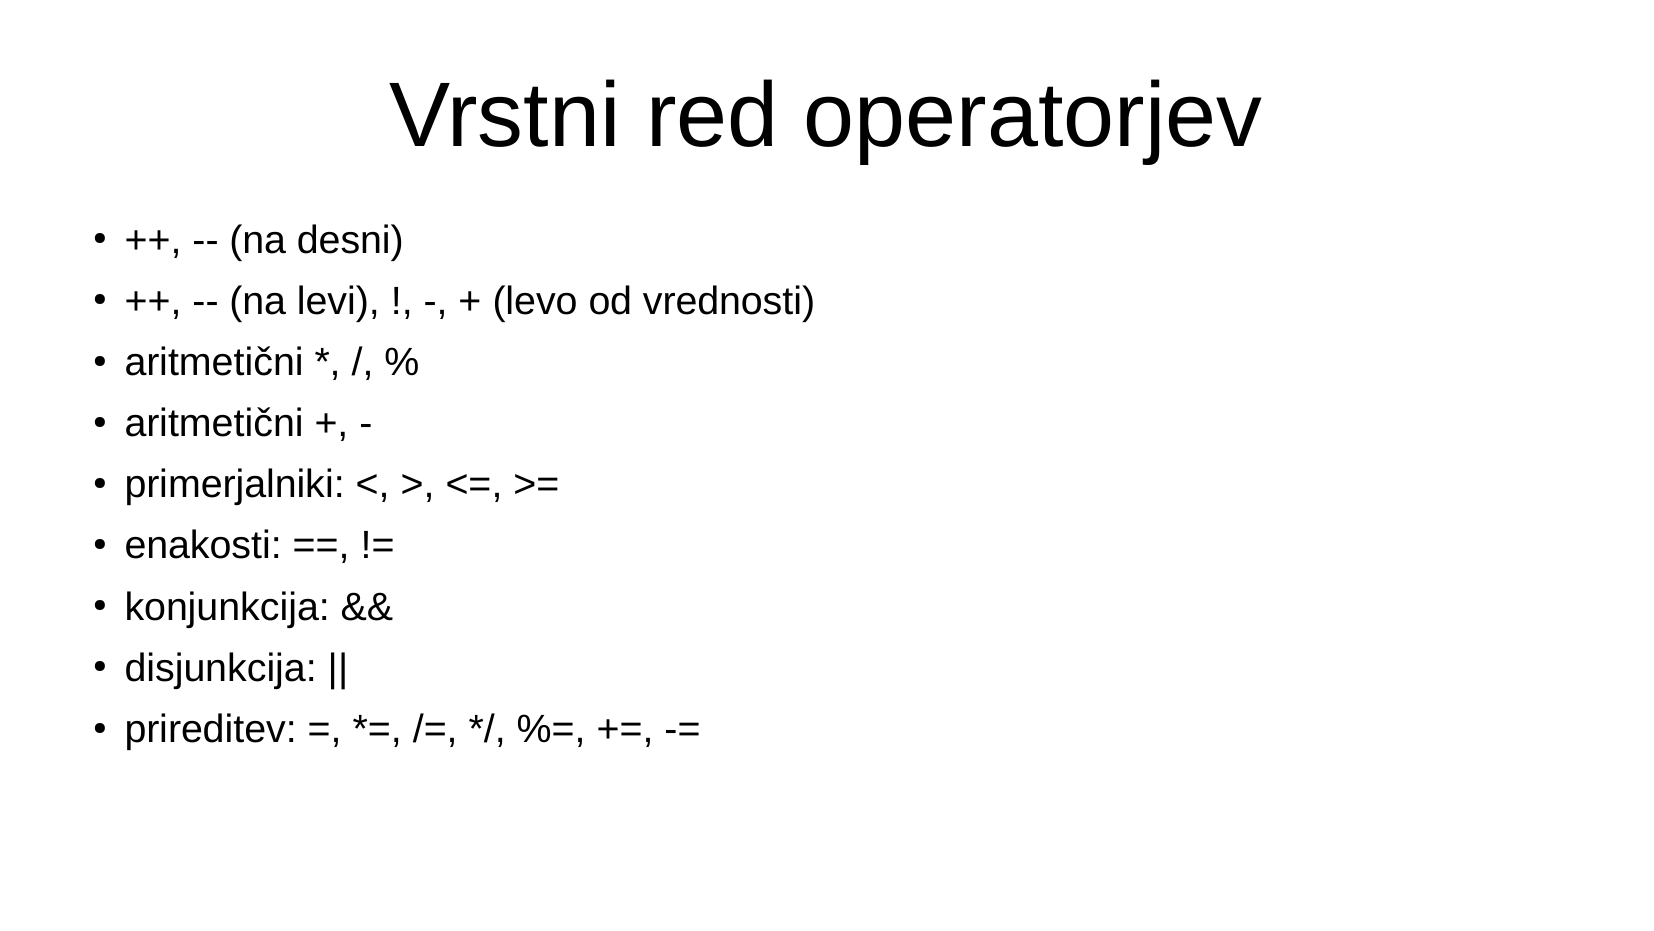

# Vrstni red operatorjev
++, -- (na desni)
++, -- (na levi), !, -, + (levo od vrednosti)
aritmetični *, /, %
aritmetični +, -
primerjalniki: <, >, <=, >=
enakosti: ==, !=
konjunkcija: &&
disjunkcija: ||
prireditev: =, *=, /=, */, %=, +=, -=